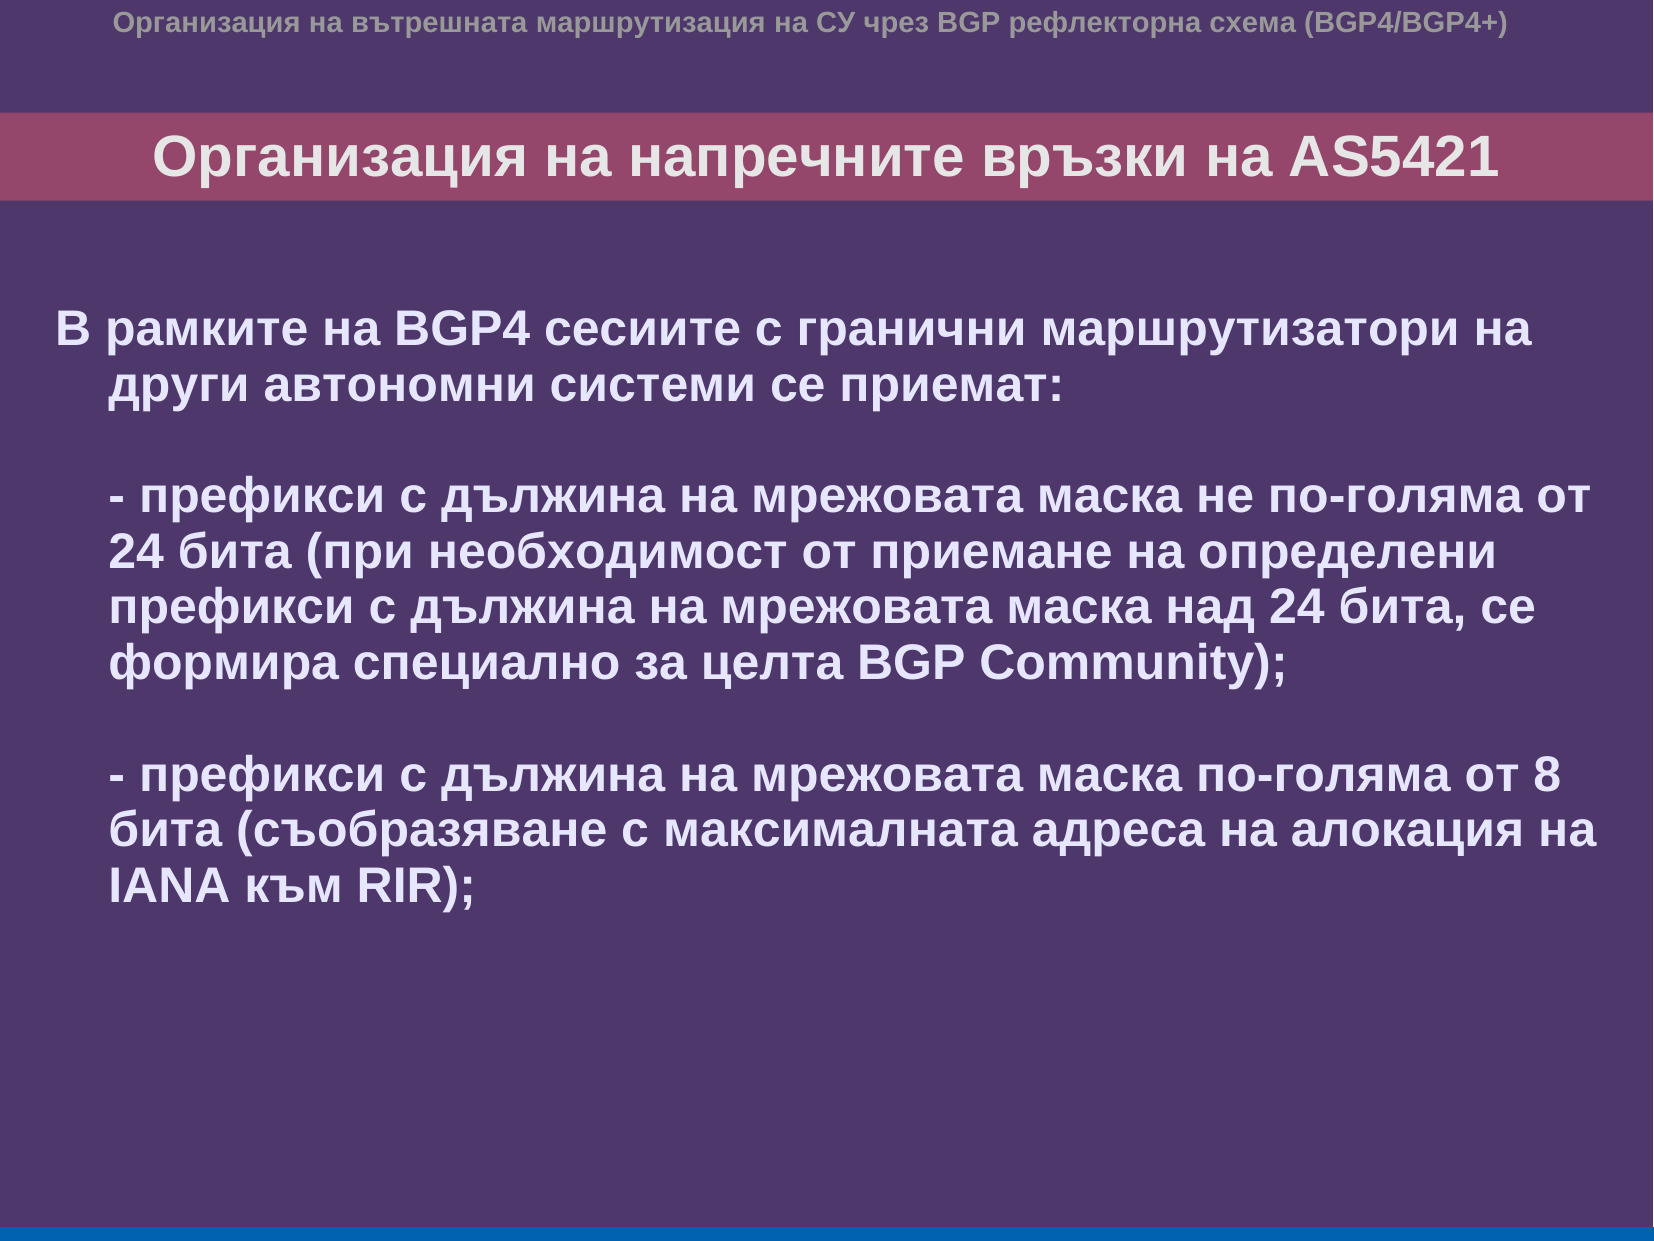

Организация на вътрешната маршрутизация на СУ чрез BGP рефлекторна схема (BGP4/BGP4+)
# Организация на напречните връзки на AS5421
В рамките на BGP4 сесиите с гранични маршрутизатори на други автономни системи се приемат:
- префикси с дължина на мрежовата маска не по-голяма от 24 бита (при необходимост от приемане на определени префикси с дължина на мрежовата маска над 24 бита, се формира специално за целта BGP Community);
- префикси с дължина на мрежовата маска по-голяма от 8 бита (съобразяване с максималната адреса на алокация на IANA към RIR);